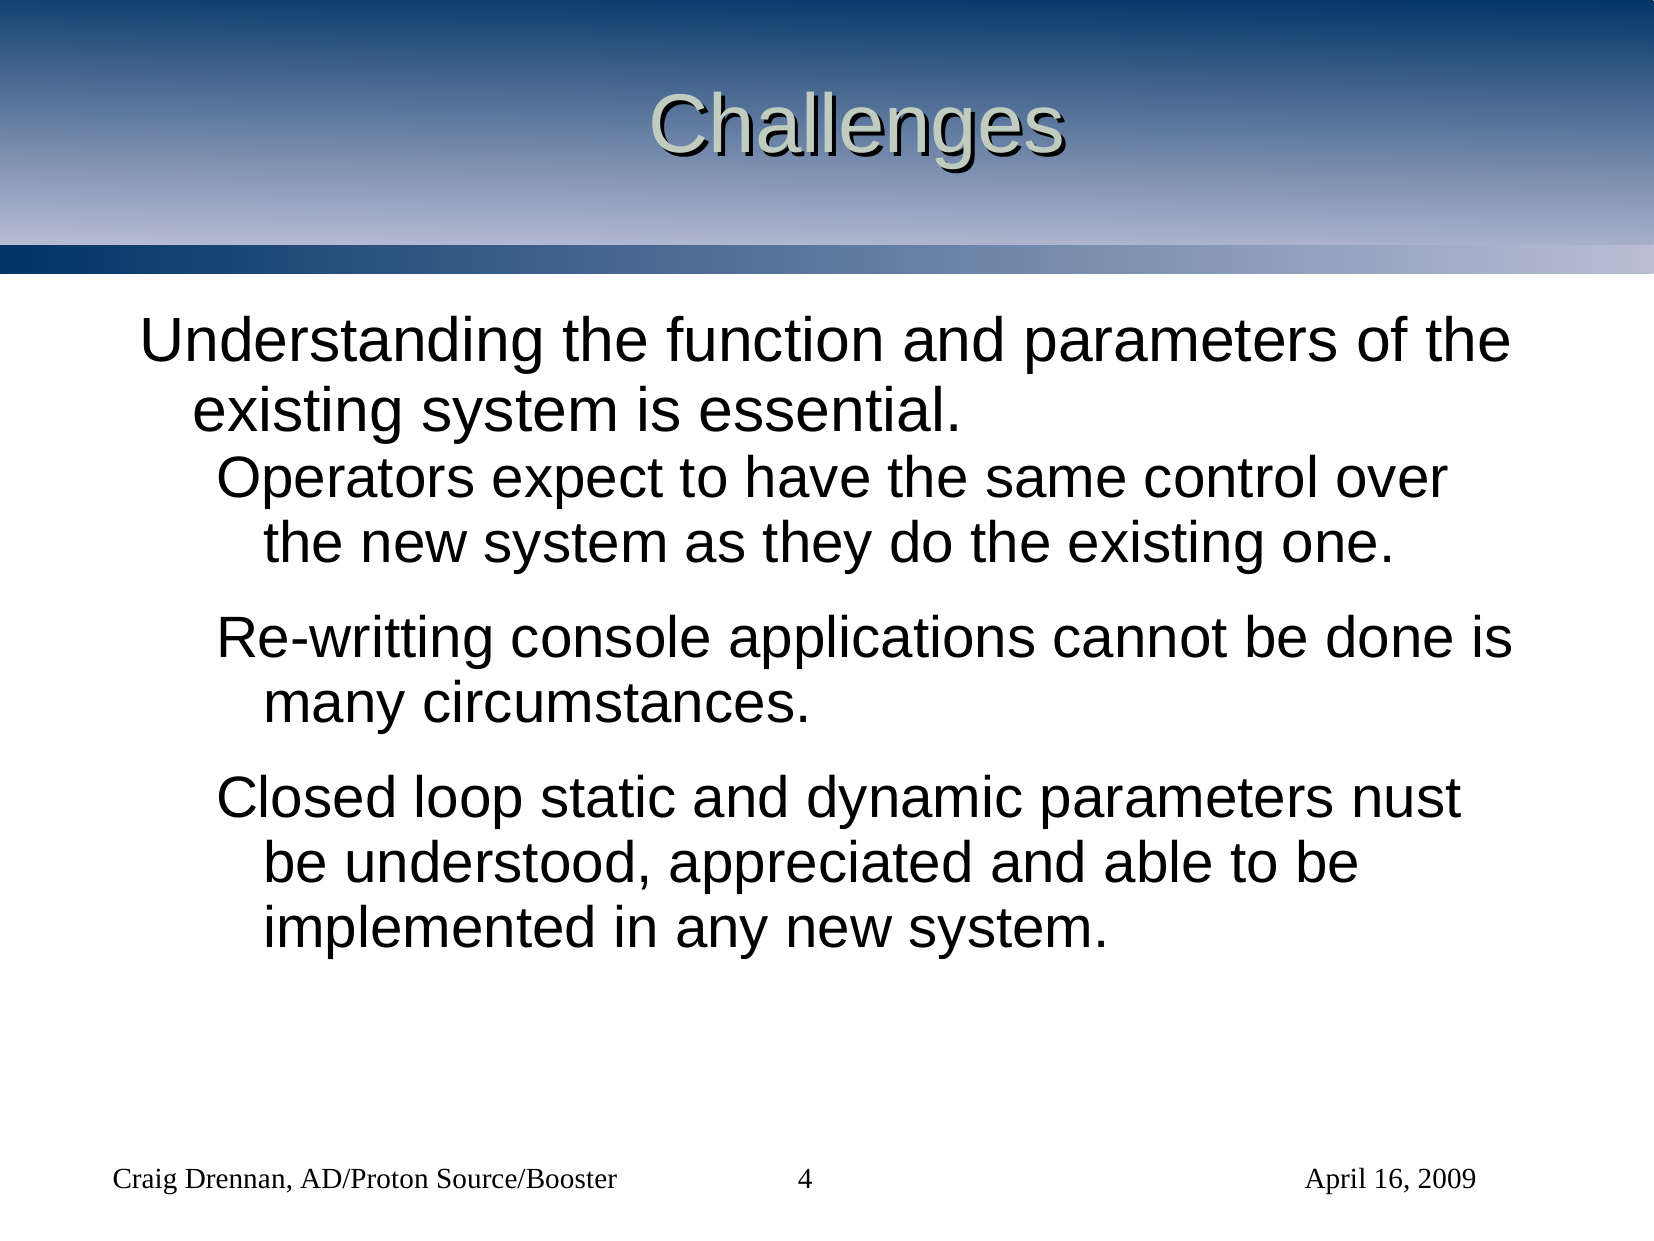

# Challenges
Understanding the function and parameters of the existing system is essential.
Operators expect to have the same control over the new system as they do the existing one.
Re-writting console applications cannot be done is many circumstances.
Closed loop static and dynamic parameters nust be understood, appreciated and able to be implemented in any new system.